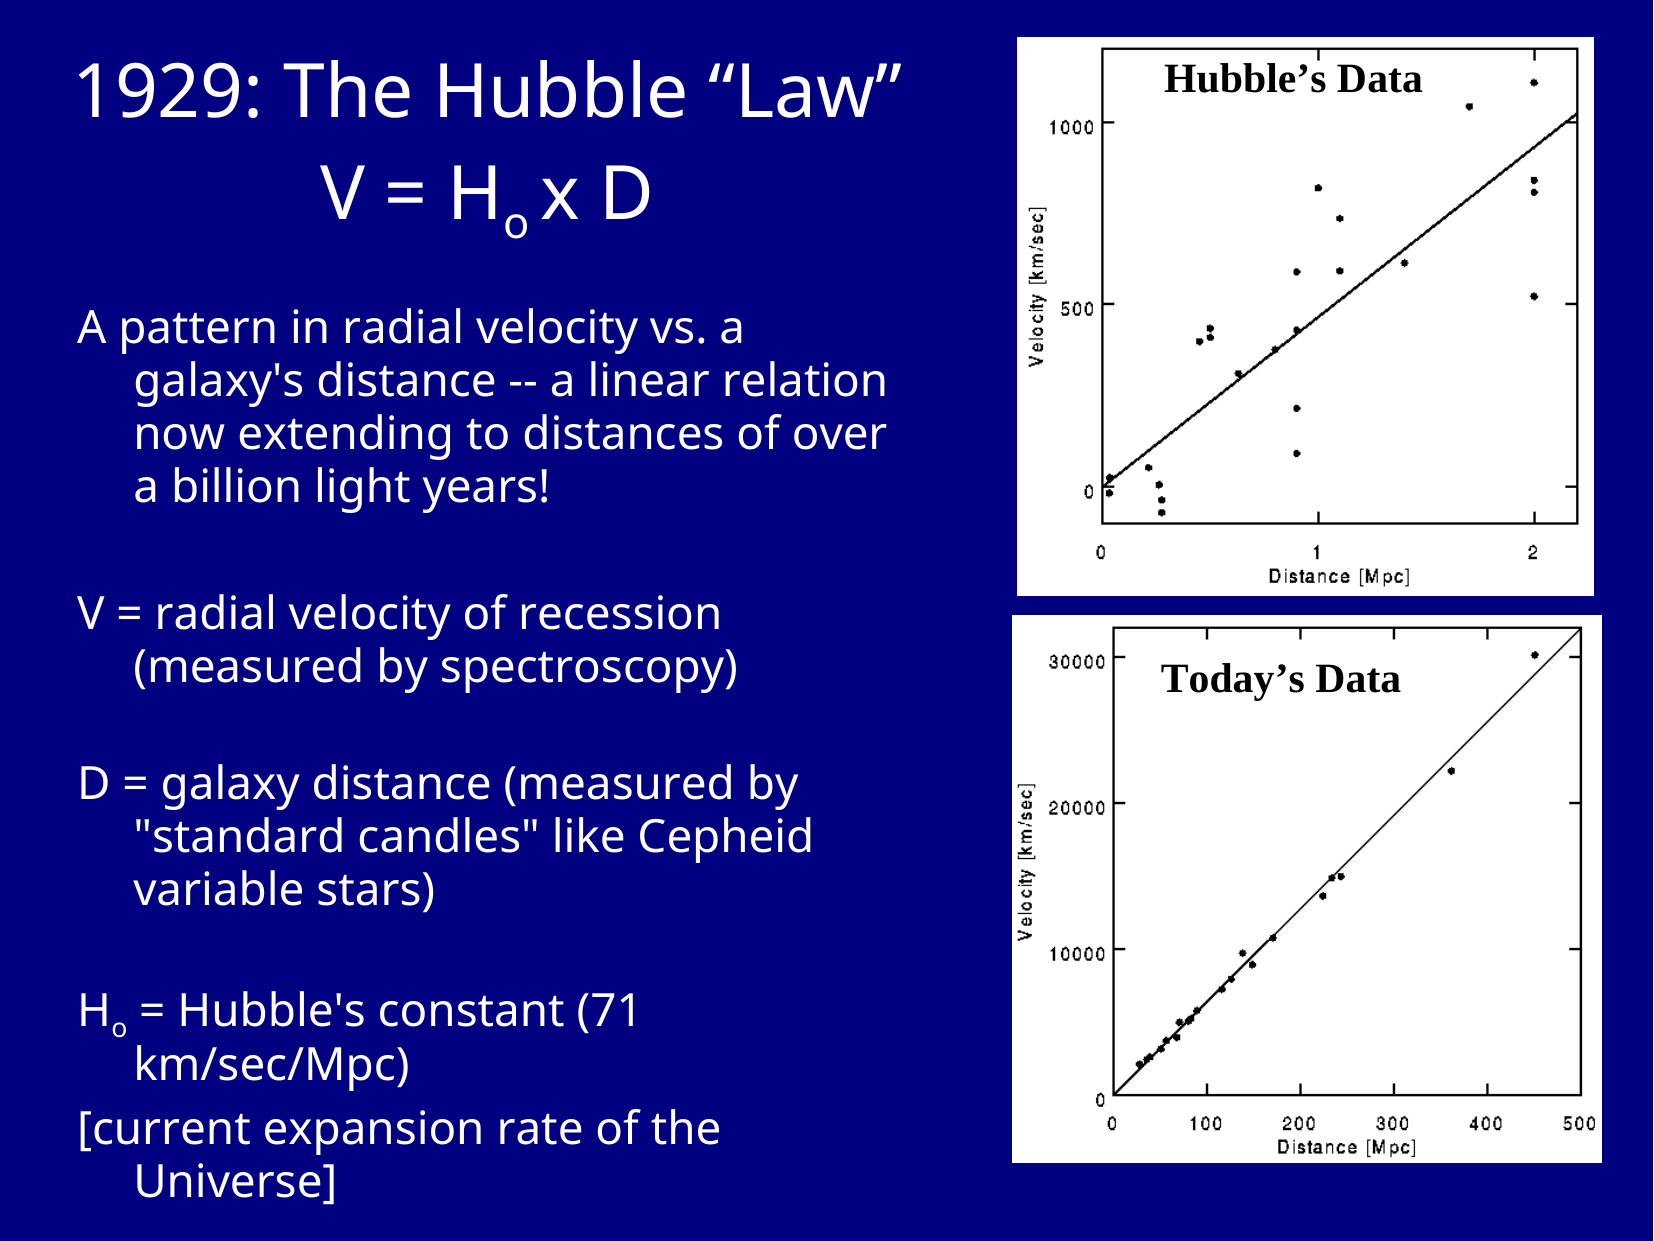

# 1929: The Hubble “Law” V = Ho x D
Hubble’s Data
A pattern in radial velocity vs. a galaxy's distance -- a linear relation now extending to distances of over a billion light years!
V = radial velocity of recession (measured by spectroscopy)
D = galaxy distance (measured by "standard candles" like Cepheid variable stars)
Ho = Hubble's constant (71 km/sec/Mpc)
[current expansion rate of the Universe]
1/Ho ~the age of the Universe
= 13.7 billion years
Today’s Data